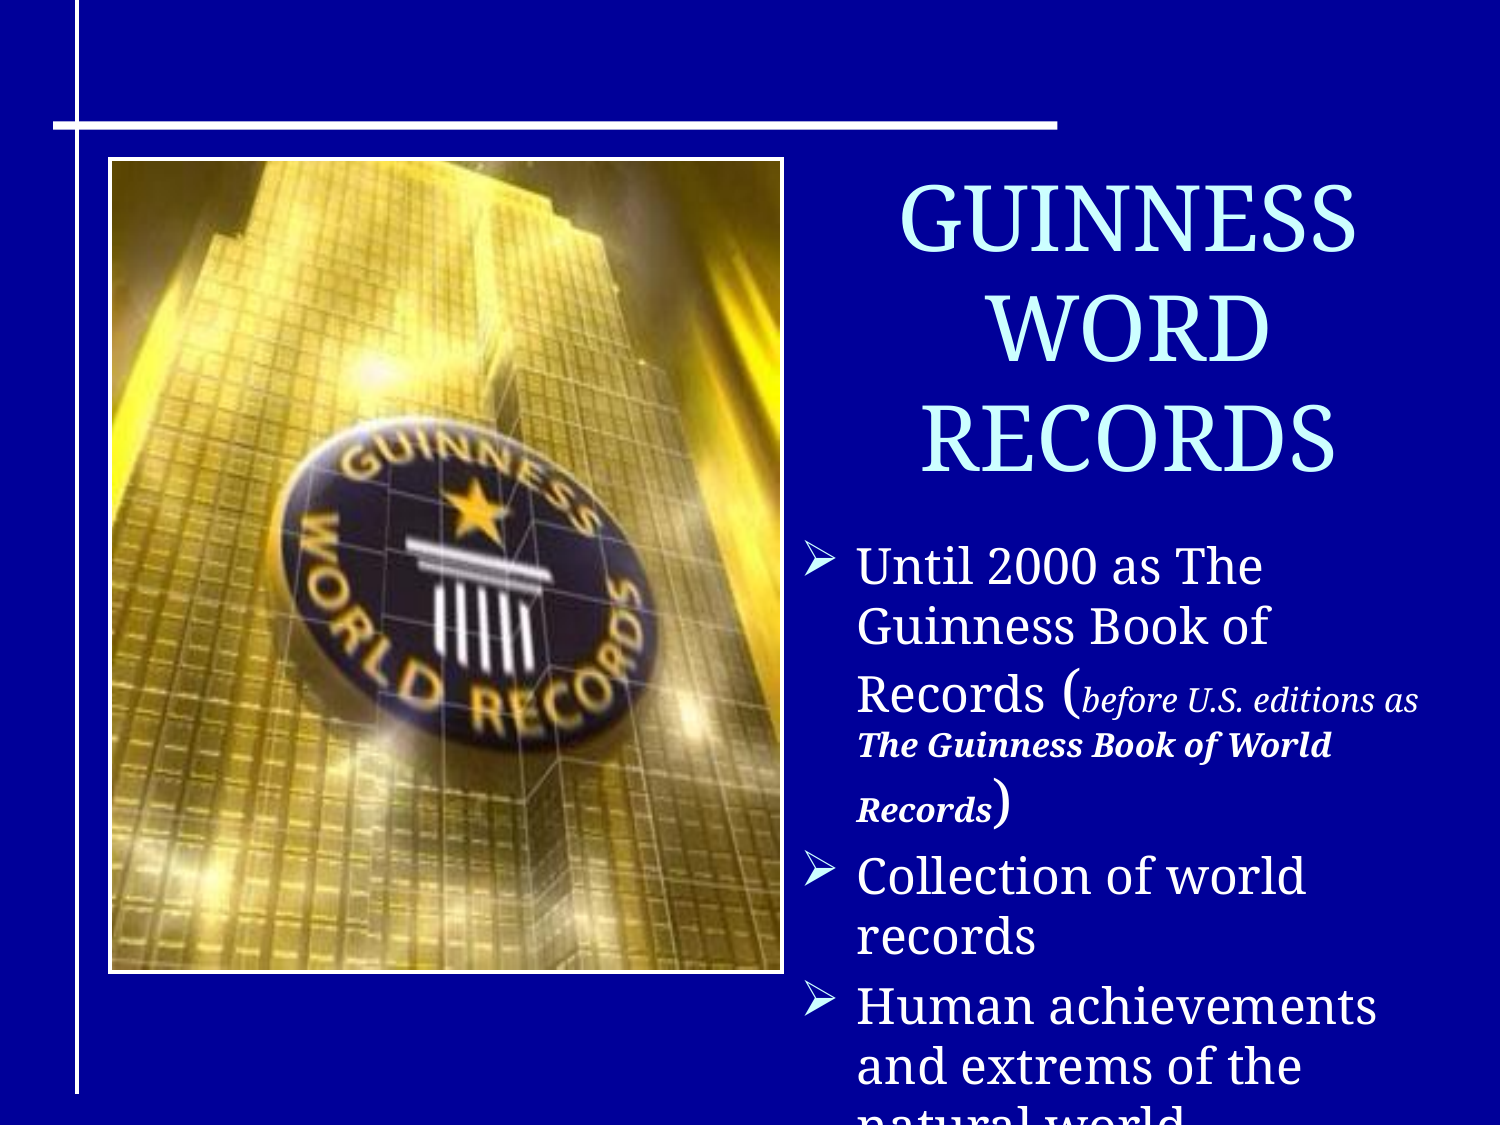

# GUINNESS WORD RECORDS
Until 2000 as The Guinness Book of Records (before U.S. editions as The Guinness Book of World Records)
Collection of world records
Human achievements and extrems of the natural world